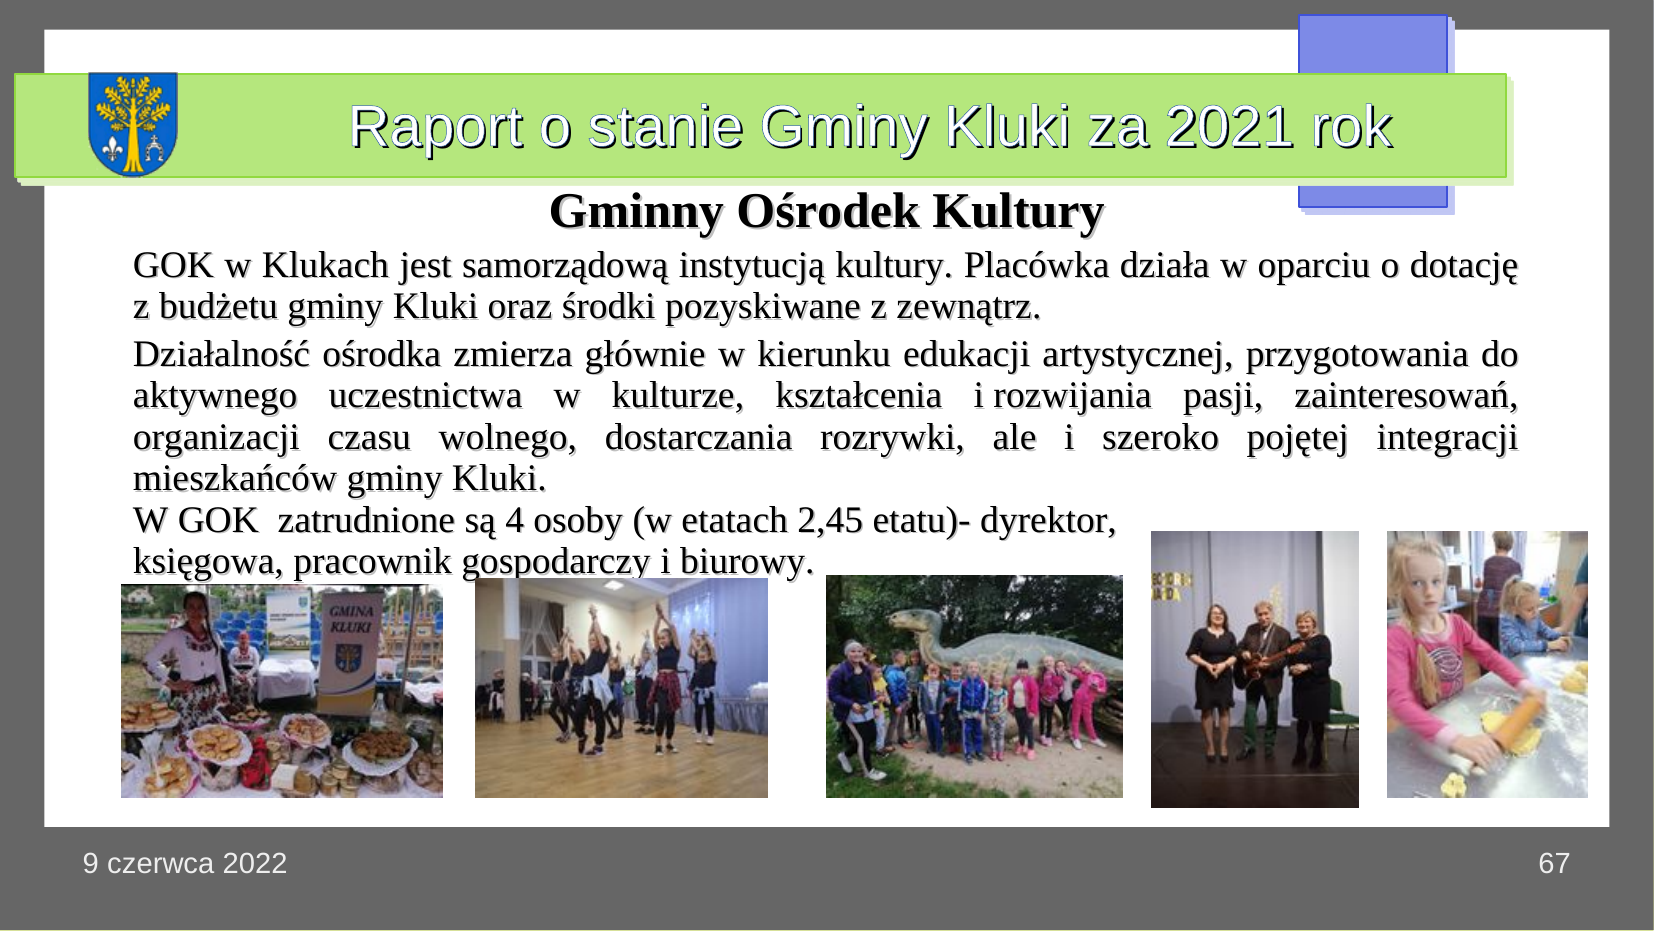

# Raport o stanie Gminy Kluki za 2021 rok
Gminny Ośrodek Kultury
GOK w Klukach jest samorządową instytucją kultury. Placówka działa w oparciu o dotację z budżetu gminy Kluki oraz środki pozyskiwane z zewnątrz.
Działalność ośrodka zmierza głównie w kierunku edukacji artystycznej, przygotowania do aktywnego uczestnictwa w kulturze, kształcenia i rozwijania pasji, zainteresowań, organizacji czasu wolnego, dostarczania rozrywki, ale i szeroko pojętej integracji mieszkańców gminy Kluki.
W GOK zatrudnione są 4 osoby (w etatach 2,45 etatu)- dyrektor,
księgowa, pracownik gospodarczy i biurowy.
9 czerwca 2022
67